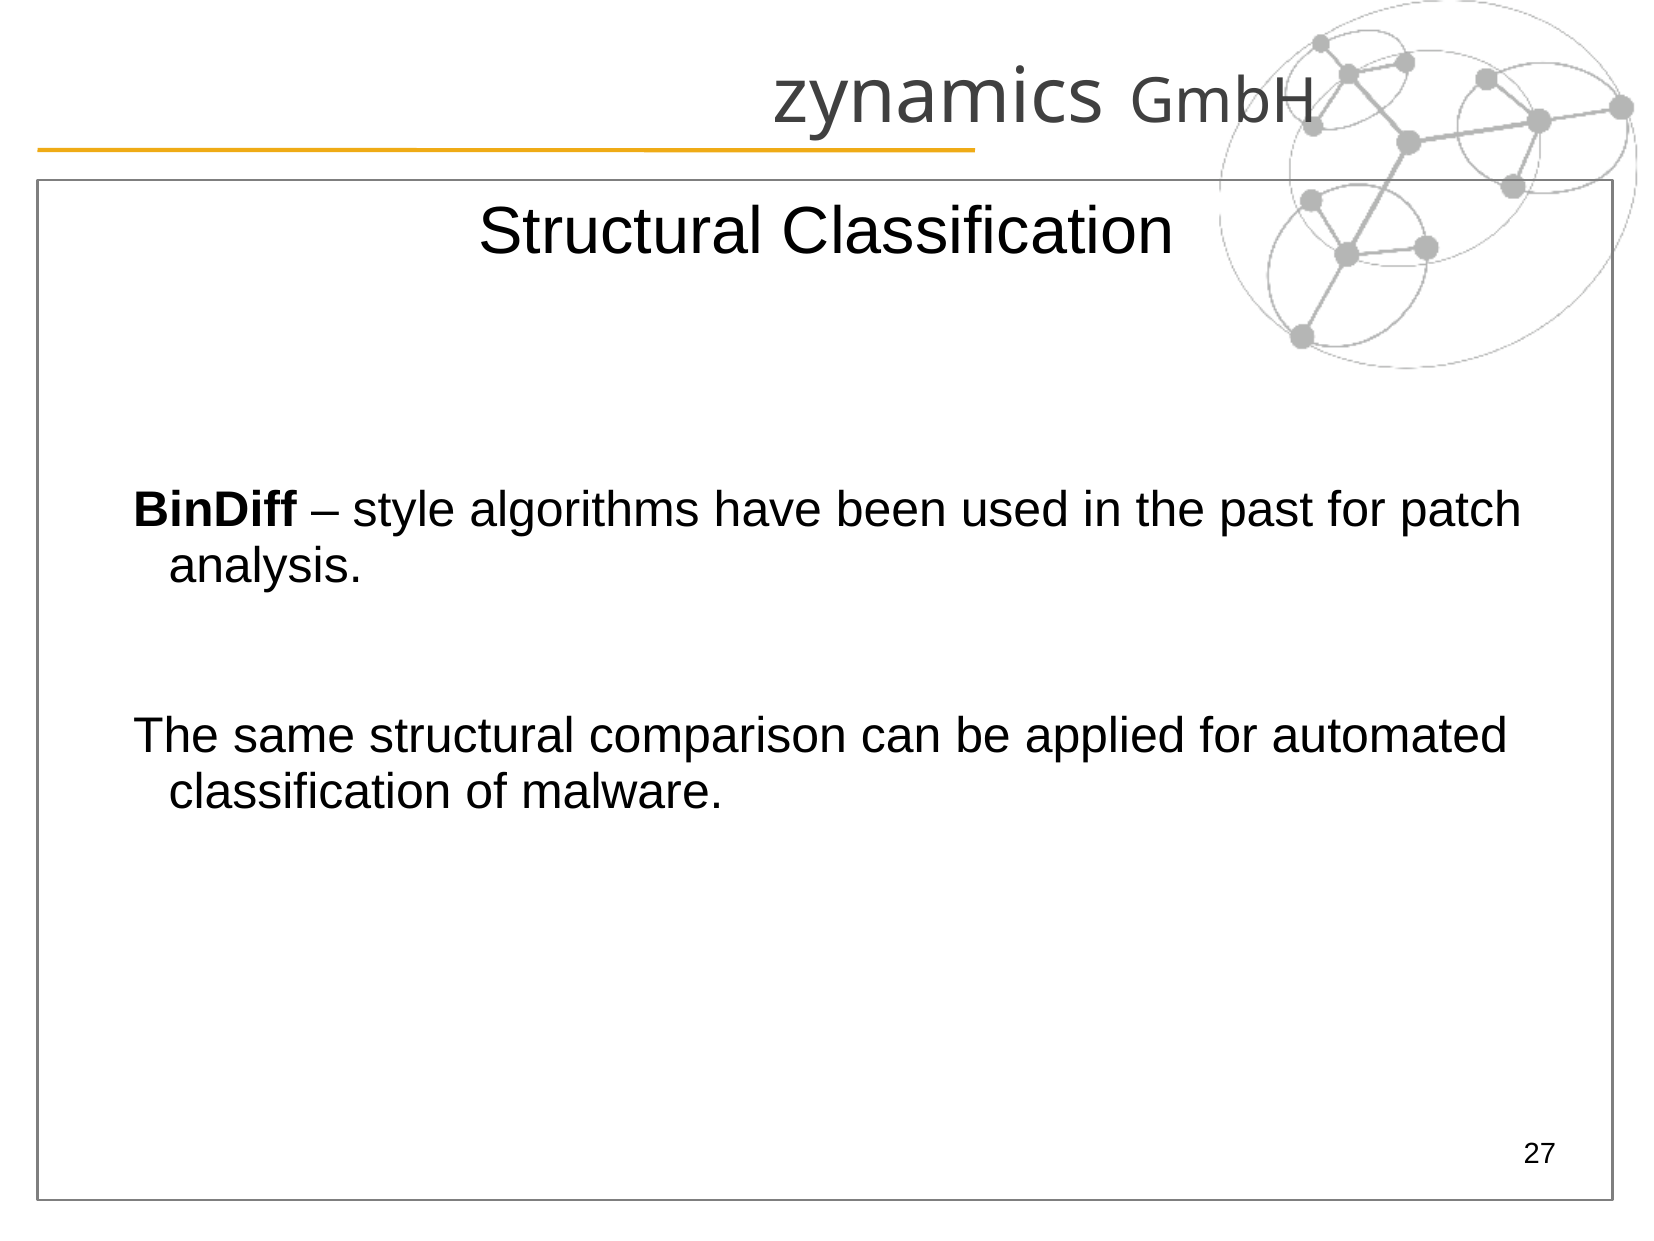

zynamics GmbH
# Structural Classification
BinDiff – style algorithms have been used in the past for patch analysis.
The same structural comparison can be applied for automated classification of malware.